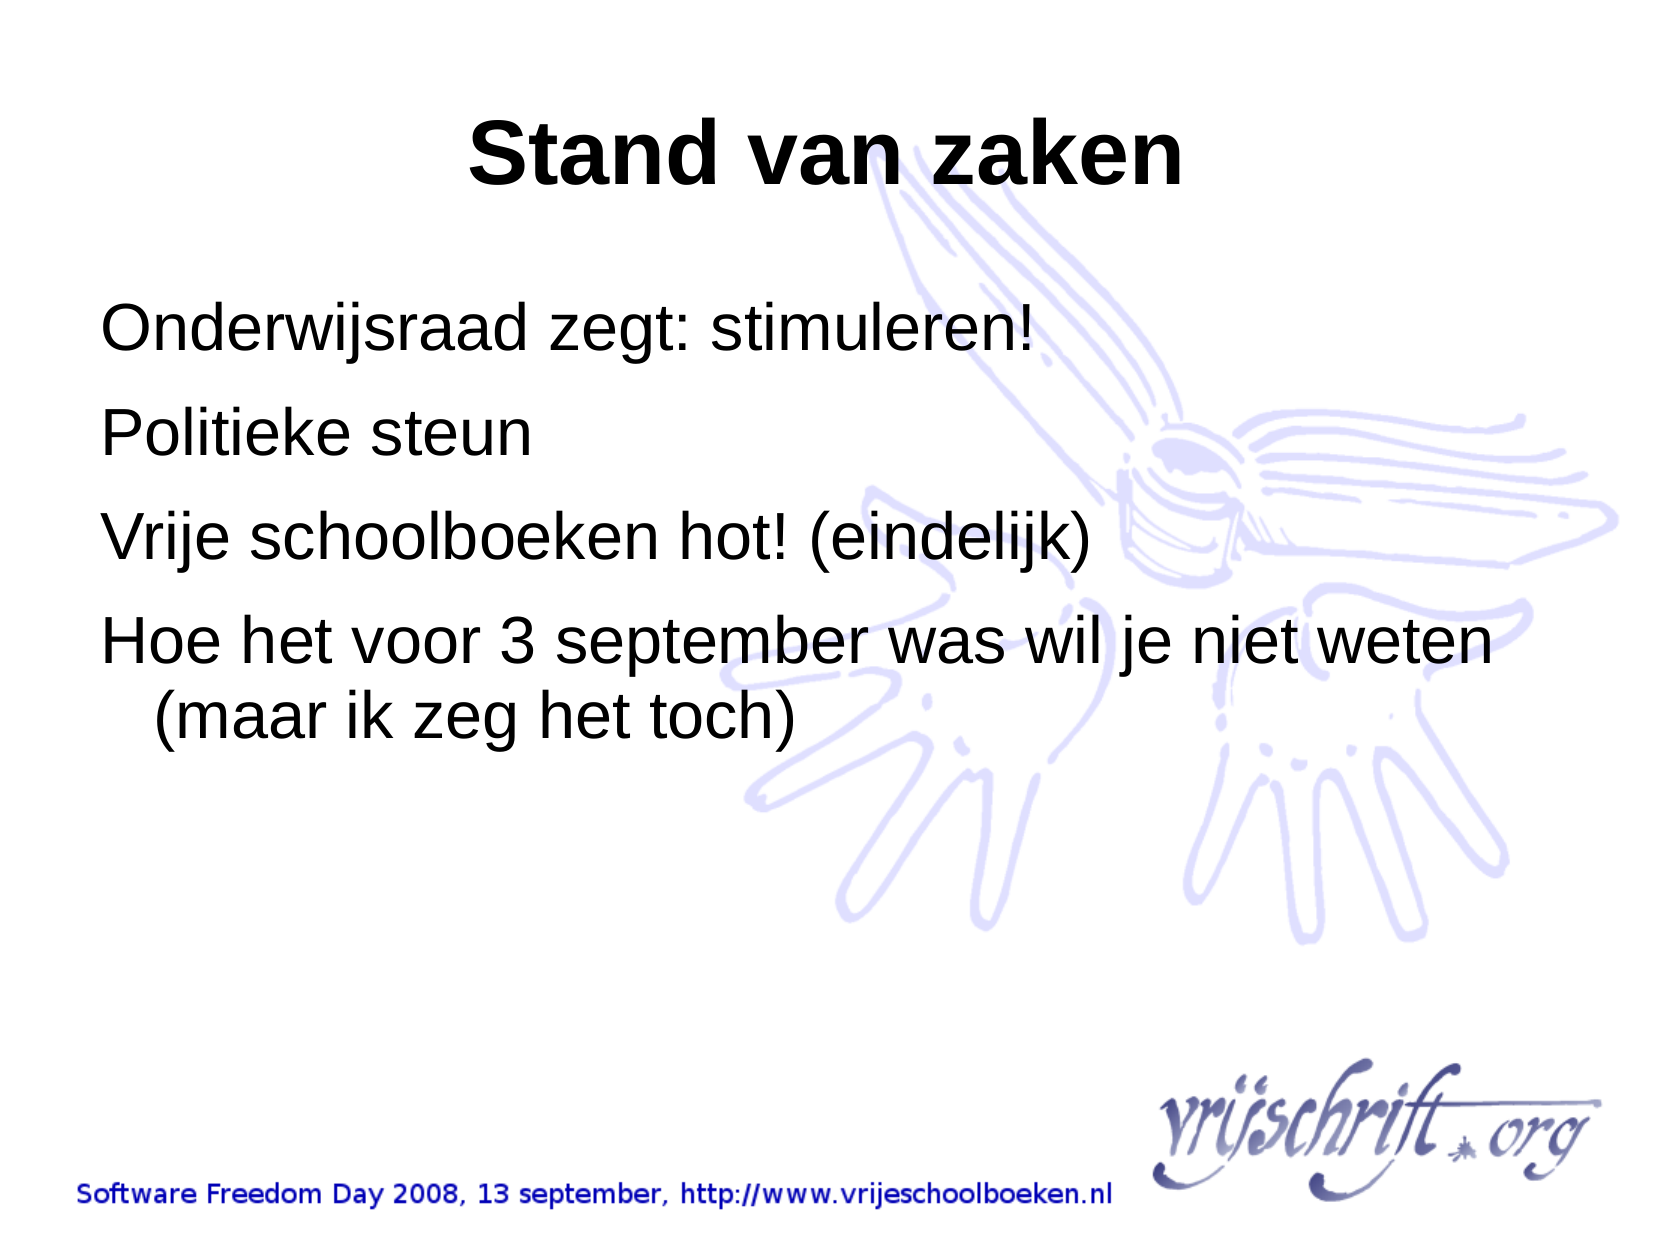

# Stand van zaken
Onderwijsraad zegt: stimuleren!
Politieke steun
Vrije schoolboeken hot! (eindelijk)
Hoe het voor 3 september was wil je niet weten (maar ik zeg het toch)